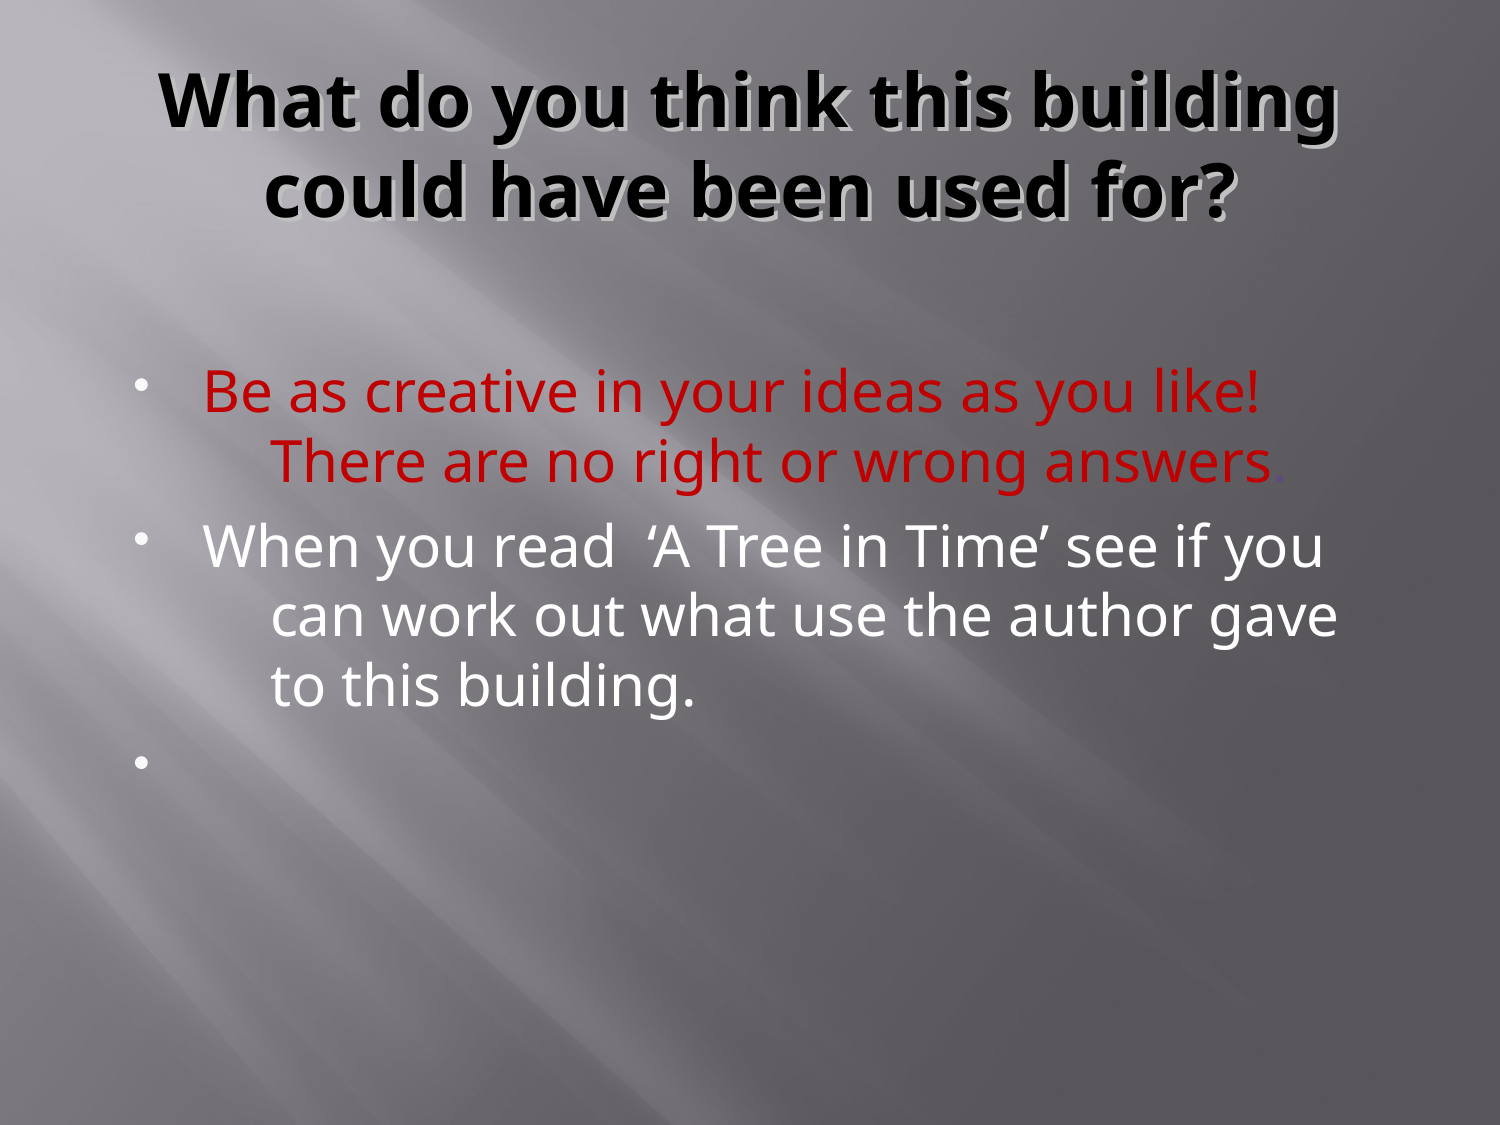

# What do you think this building could have been used for?
Be as creative in your ideas as you like! There are no right or wrong answers.
When you read ‘A Tree in Time’ see if you can work out what use the author gave to this building.